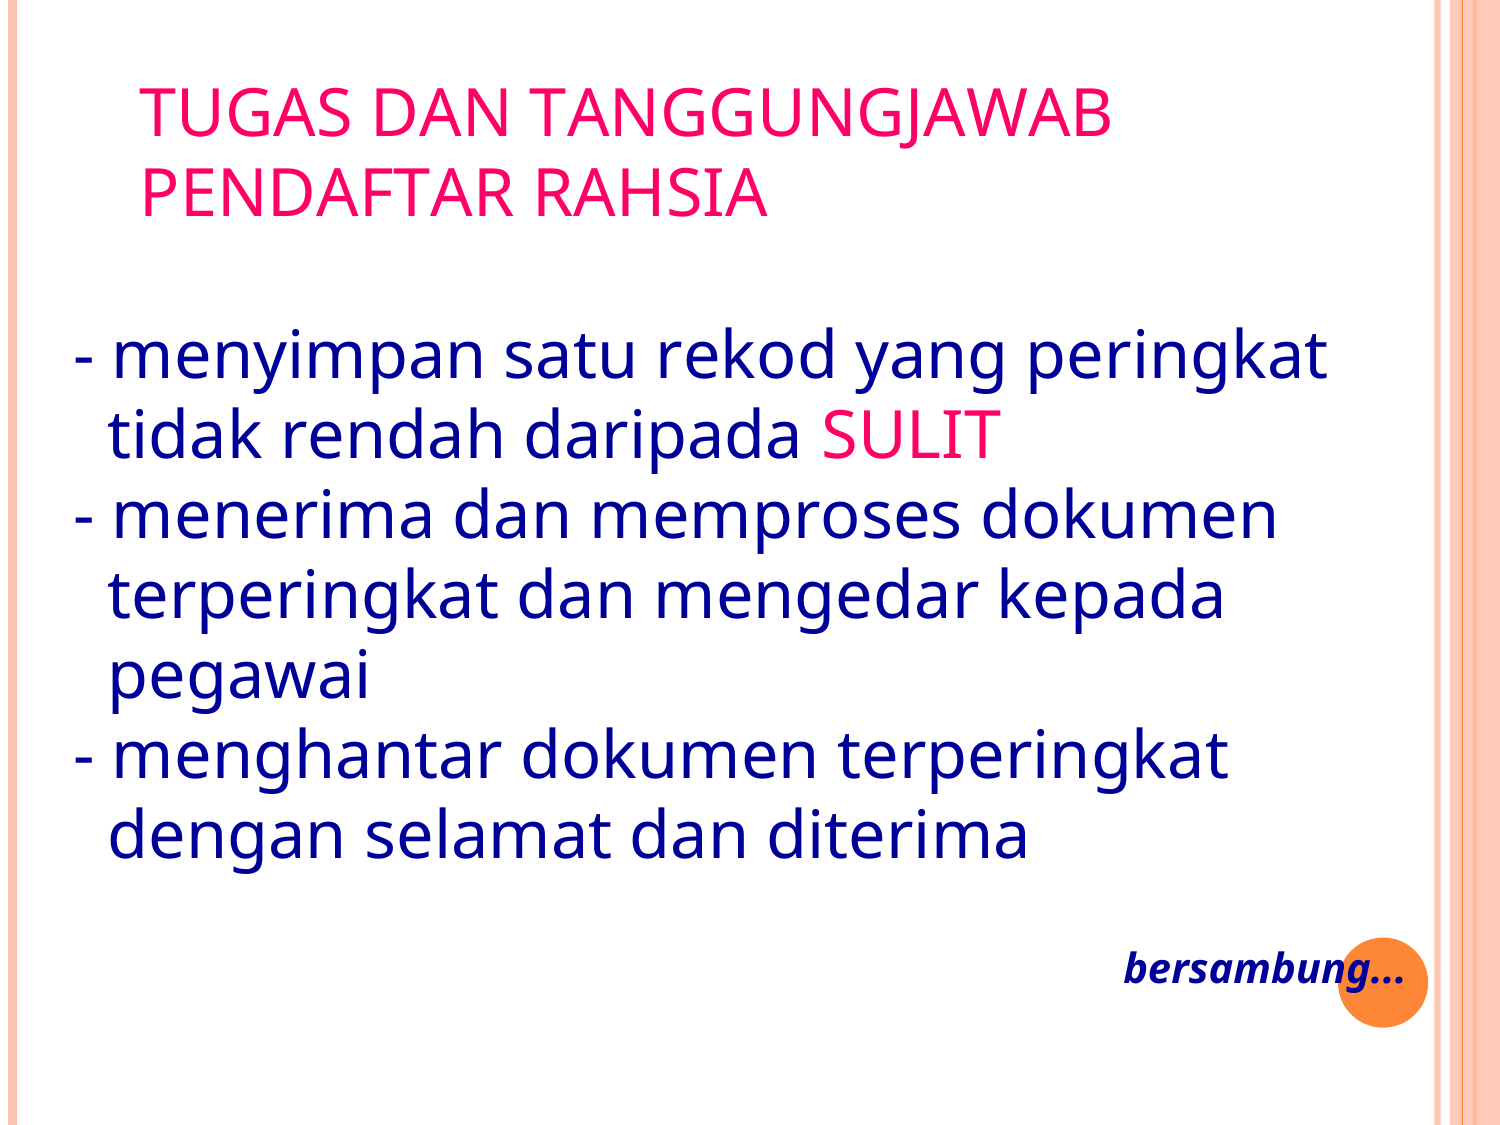

TUGAS DAN TANGGUNGJAWAB
PENDAFTAR RAHSIA
- menyimpan satu rekod yang peringkat
 tidak rendah daripada SULIT
- menerima dan memproses dokumen
 terperingkat dan mengedar kepada
 pegawai
- menghantar dokumen terperingkat
 dengan selamat dan diterima
							bersambung...